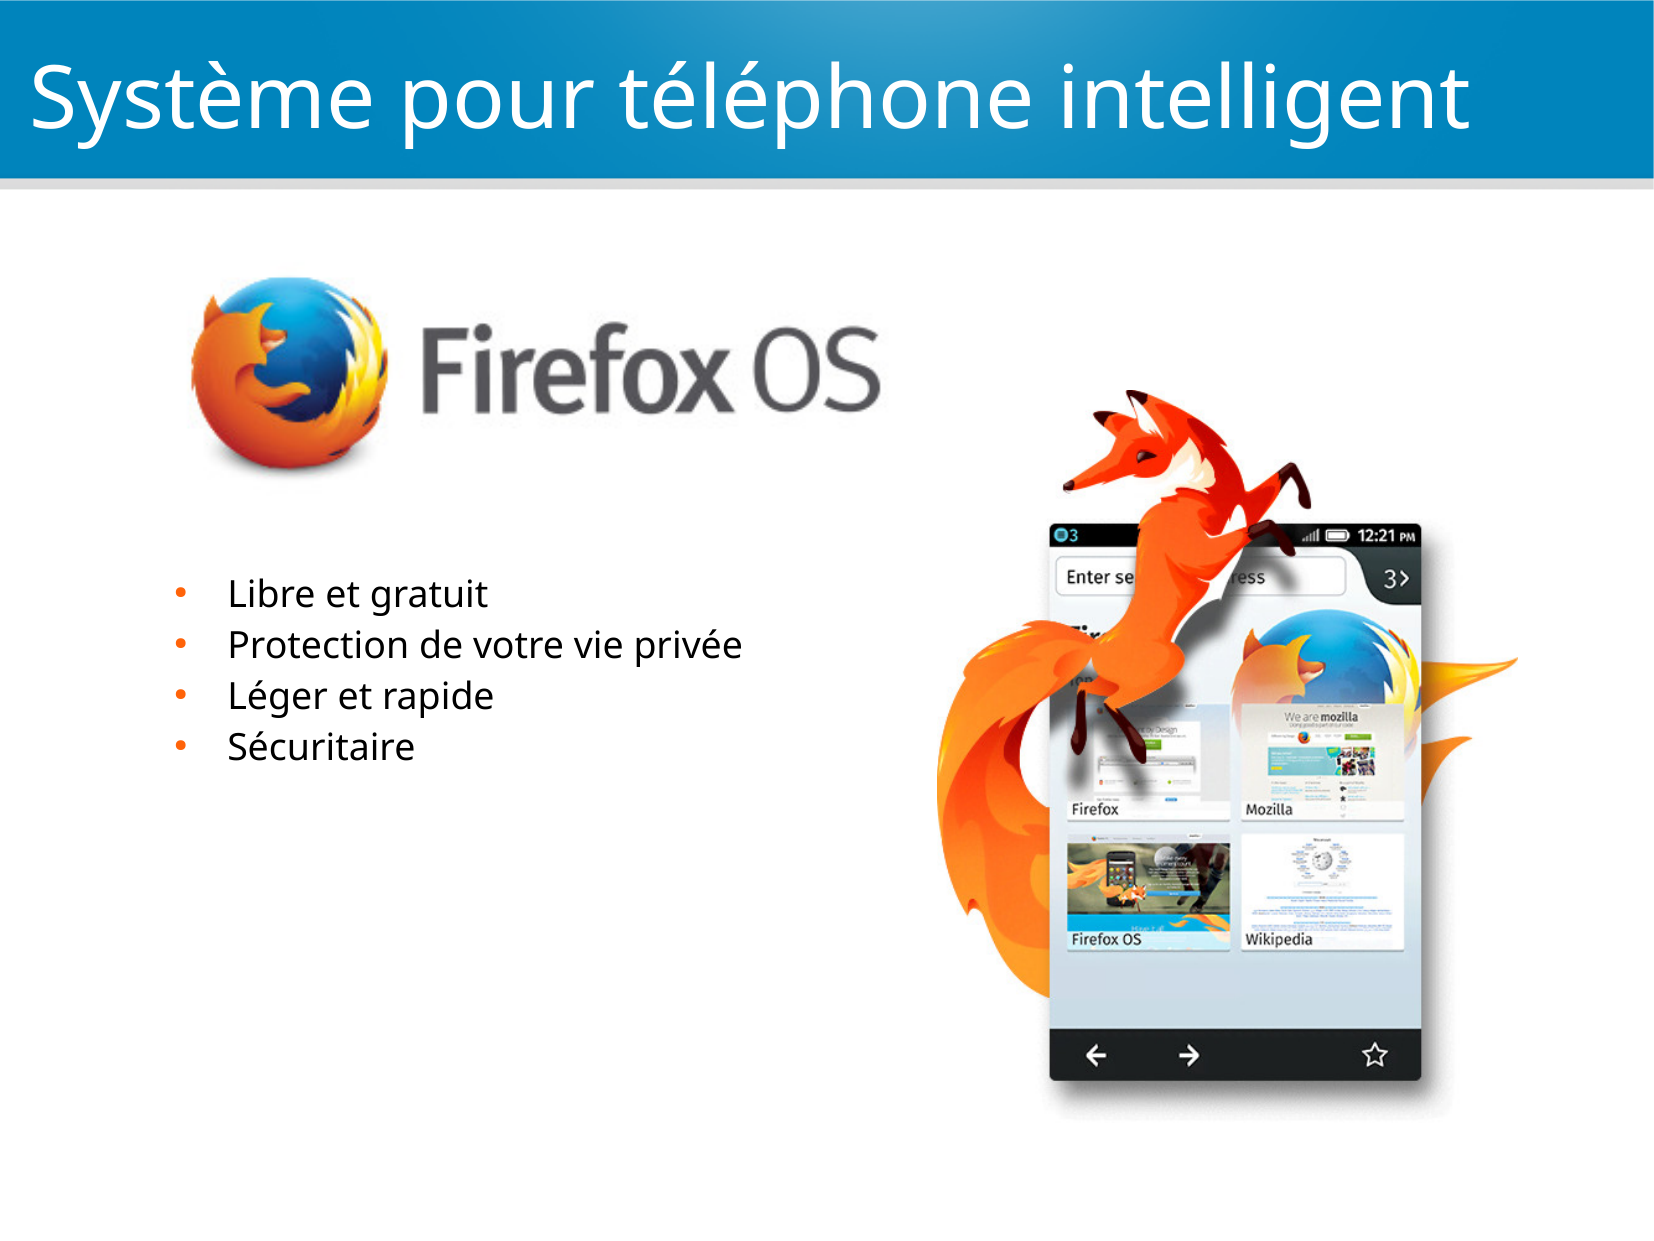

# Système pour téléphone intelligent
Libre et gratuit
Protection de votre vie privée
Léger et rapide
Sécuritaire